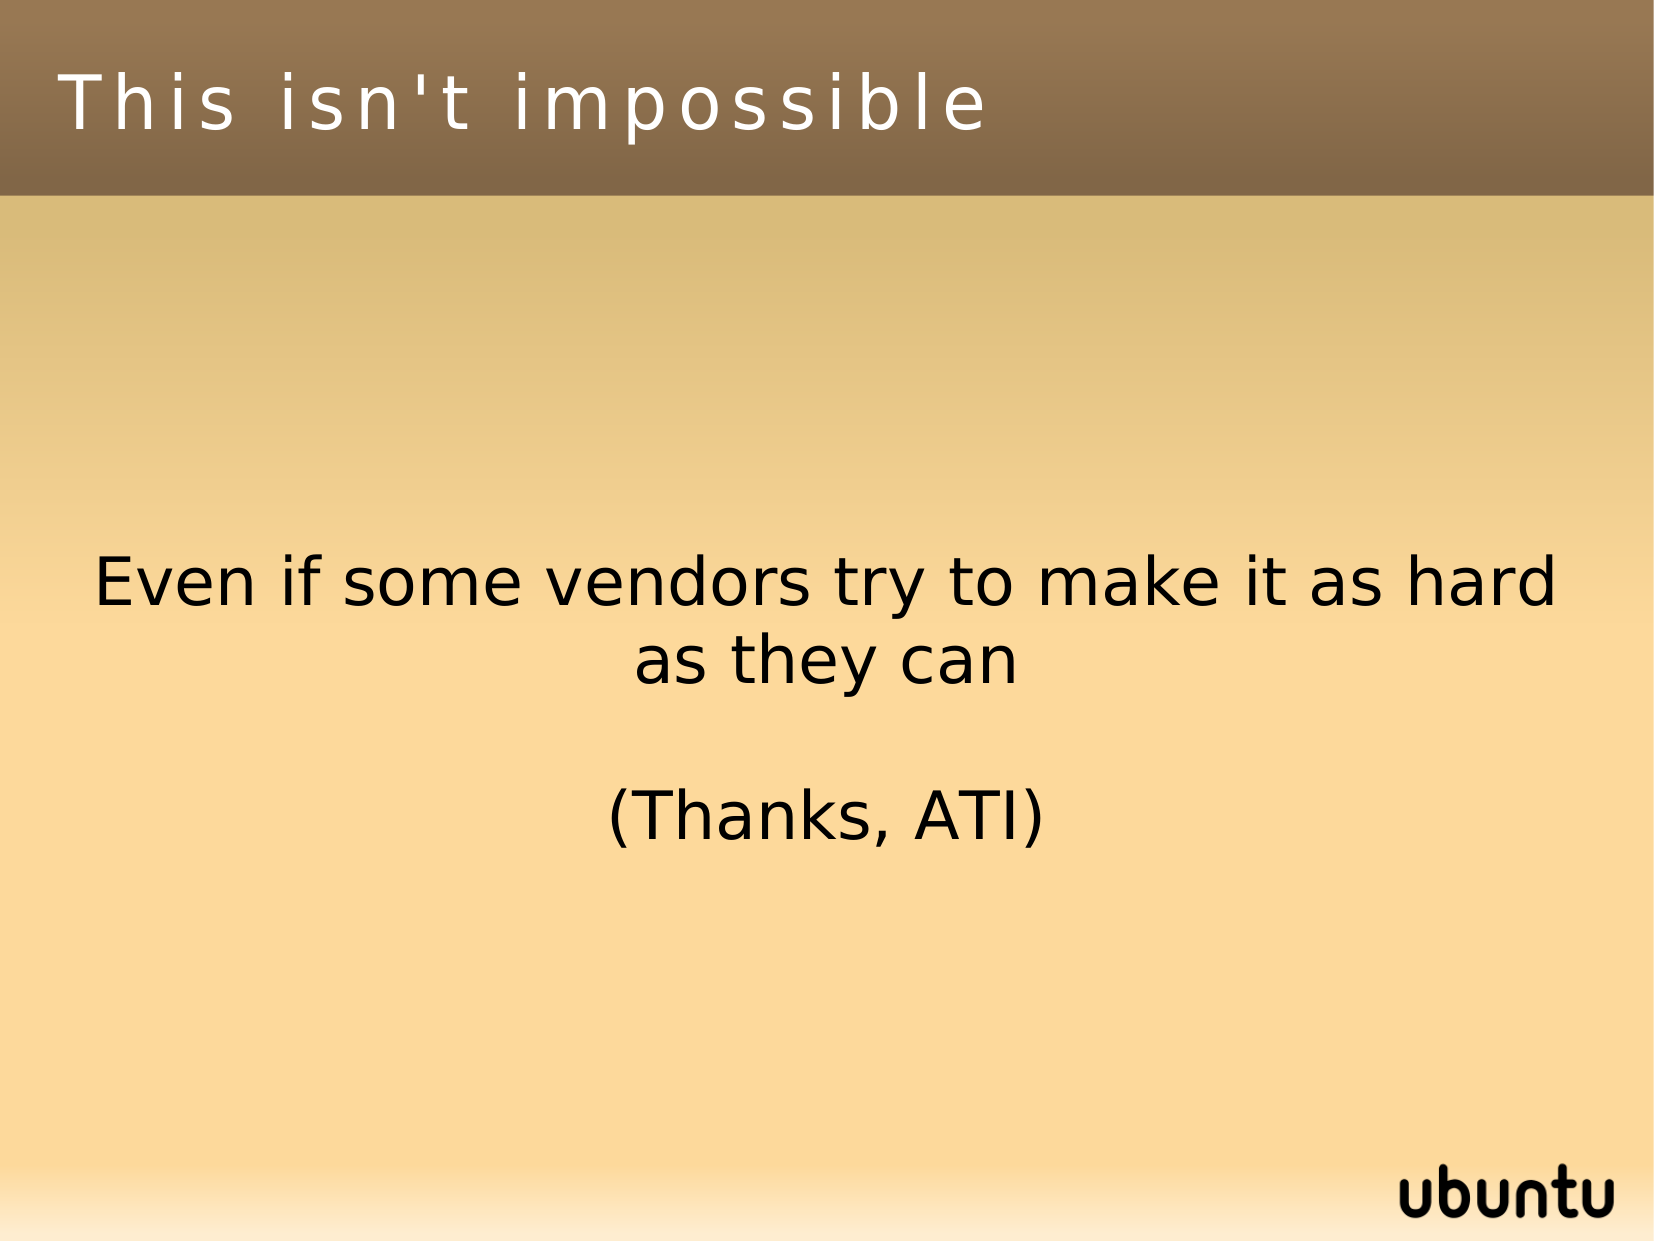

# This isn't impossible
Even if some vendors try to make it as hard as they can
(Thanks, ATI)